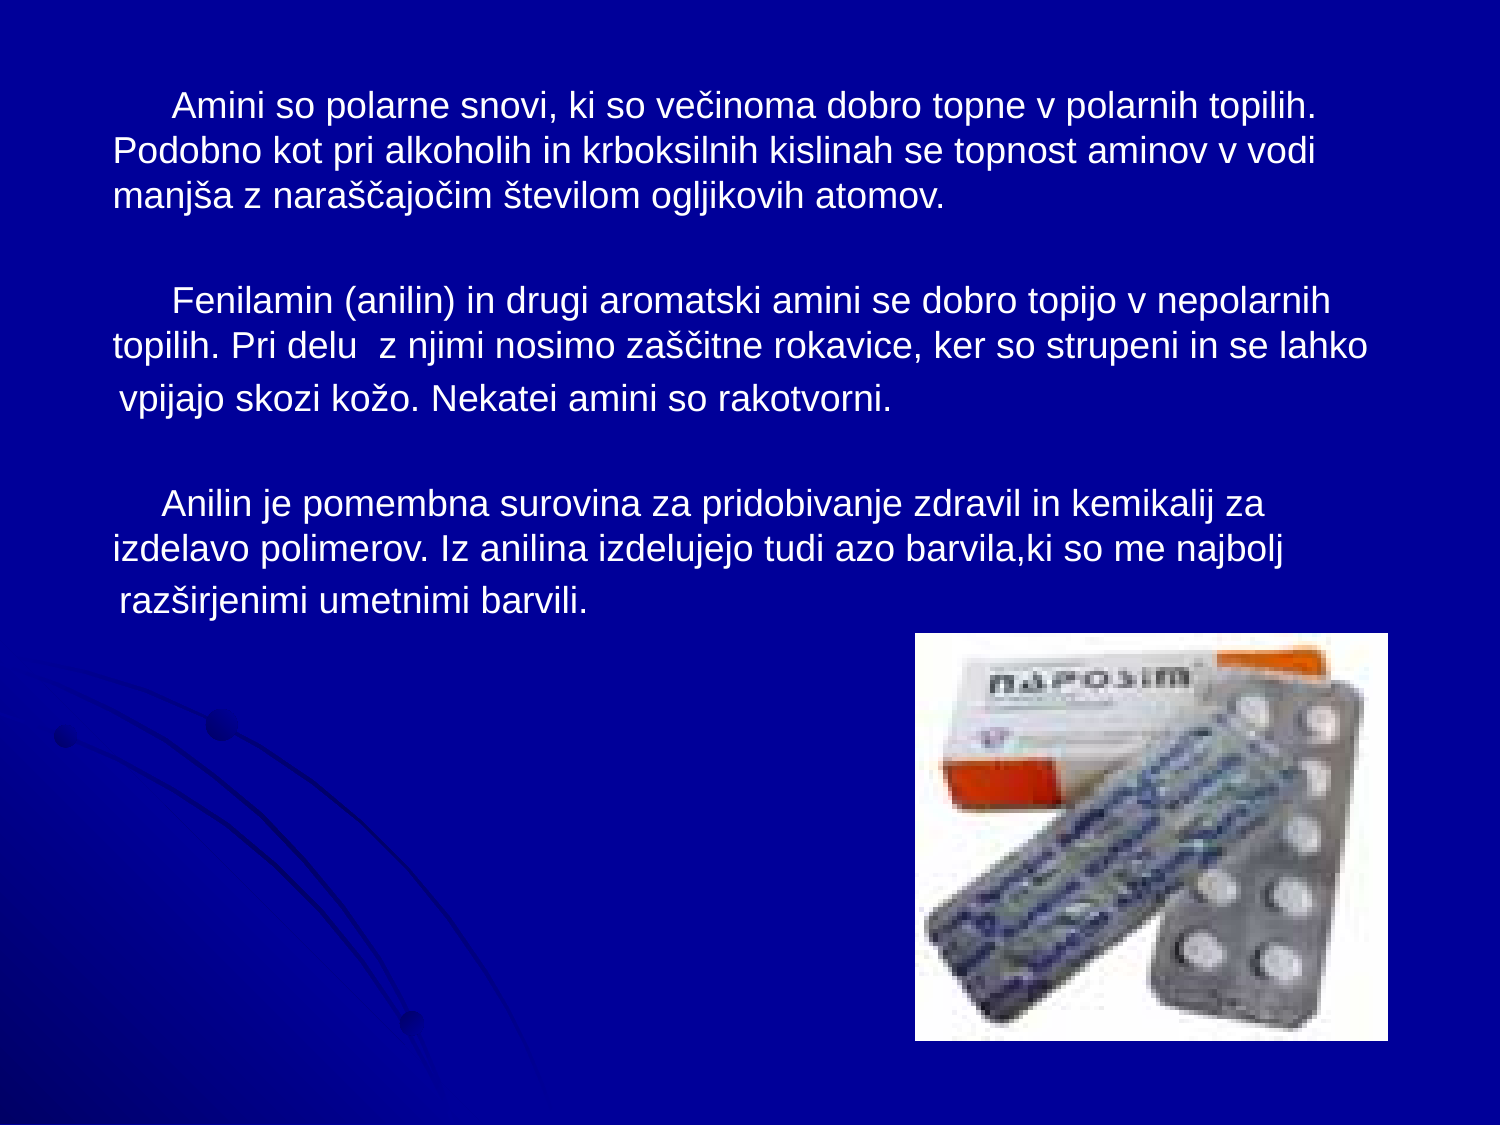

# Amini so polarne snovi, ki so večinoma dobro topne v polarnih topilih. Podobno kot pri alkoholih in krboksilnih kislinah se topnost aminov v vodi manjša z naraščajočim številom ogljikovih atomov.
 Fenilamin (anilin) in drugi aromatski amini se dobro topijo v nepolarnih topilih. Pri delu z njimi nosimo zaščitne rokavice, ker so strupeni in se lahko
 vpijajo skozi kožo. Nekatei amini so rakotvorni.
 Anilin je pomembna surovina za pridobivanje zdravil in kemikalij za izdelavo polimerov. Iz anilina izdelujejo tudi azo barvila,ki so me najbolj
 razširjenimi umetnimi barvili.